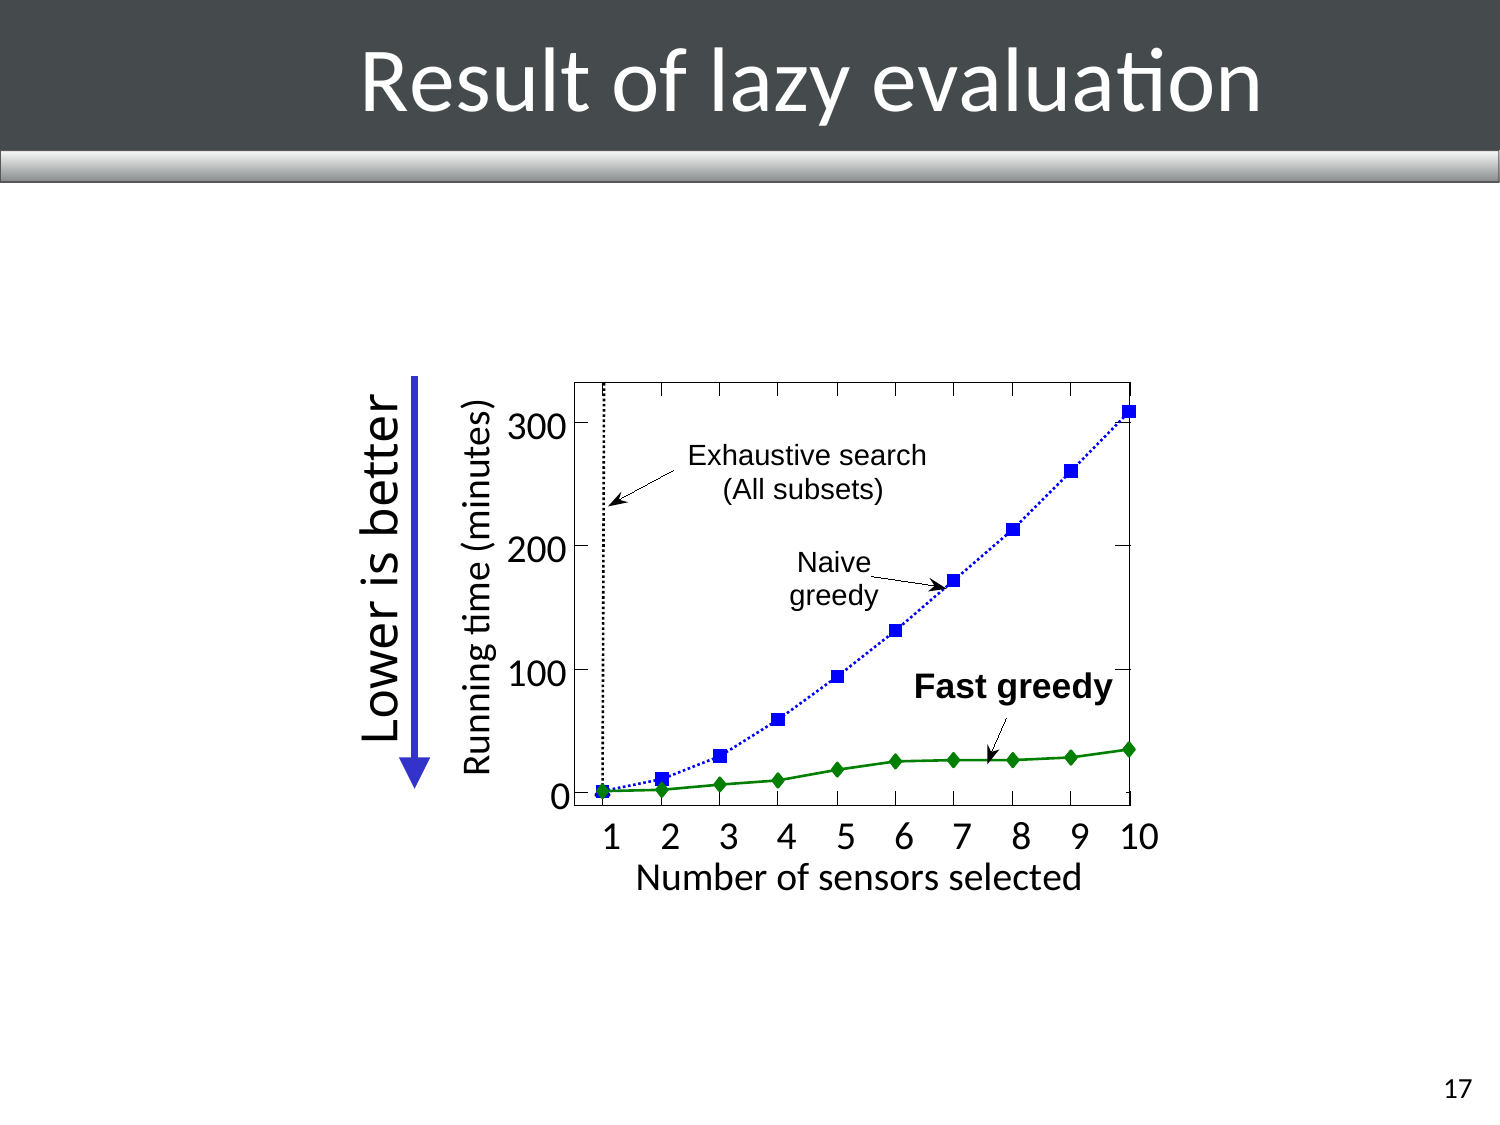

Result of lazy evaluation
300
200
Running time (minutes)
100
0
1
2
3
4
5
6
7
8
9
10
Number of sensors selected
Exhaustive search
(All subsets)
Lower is better
Naive
greedy
Fast greedy